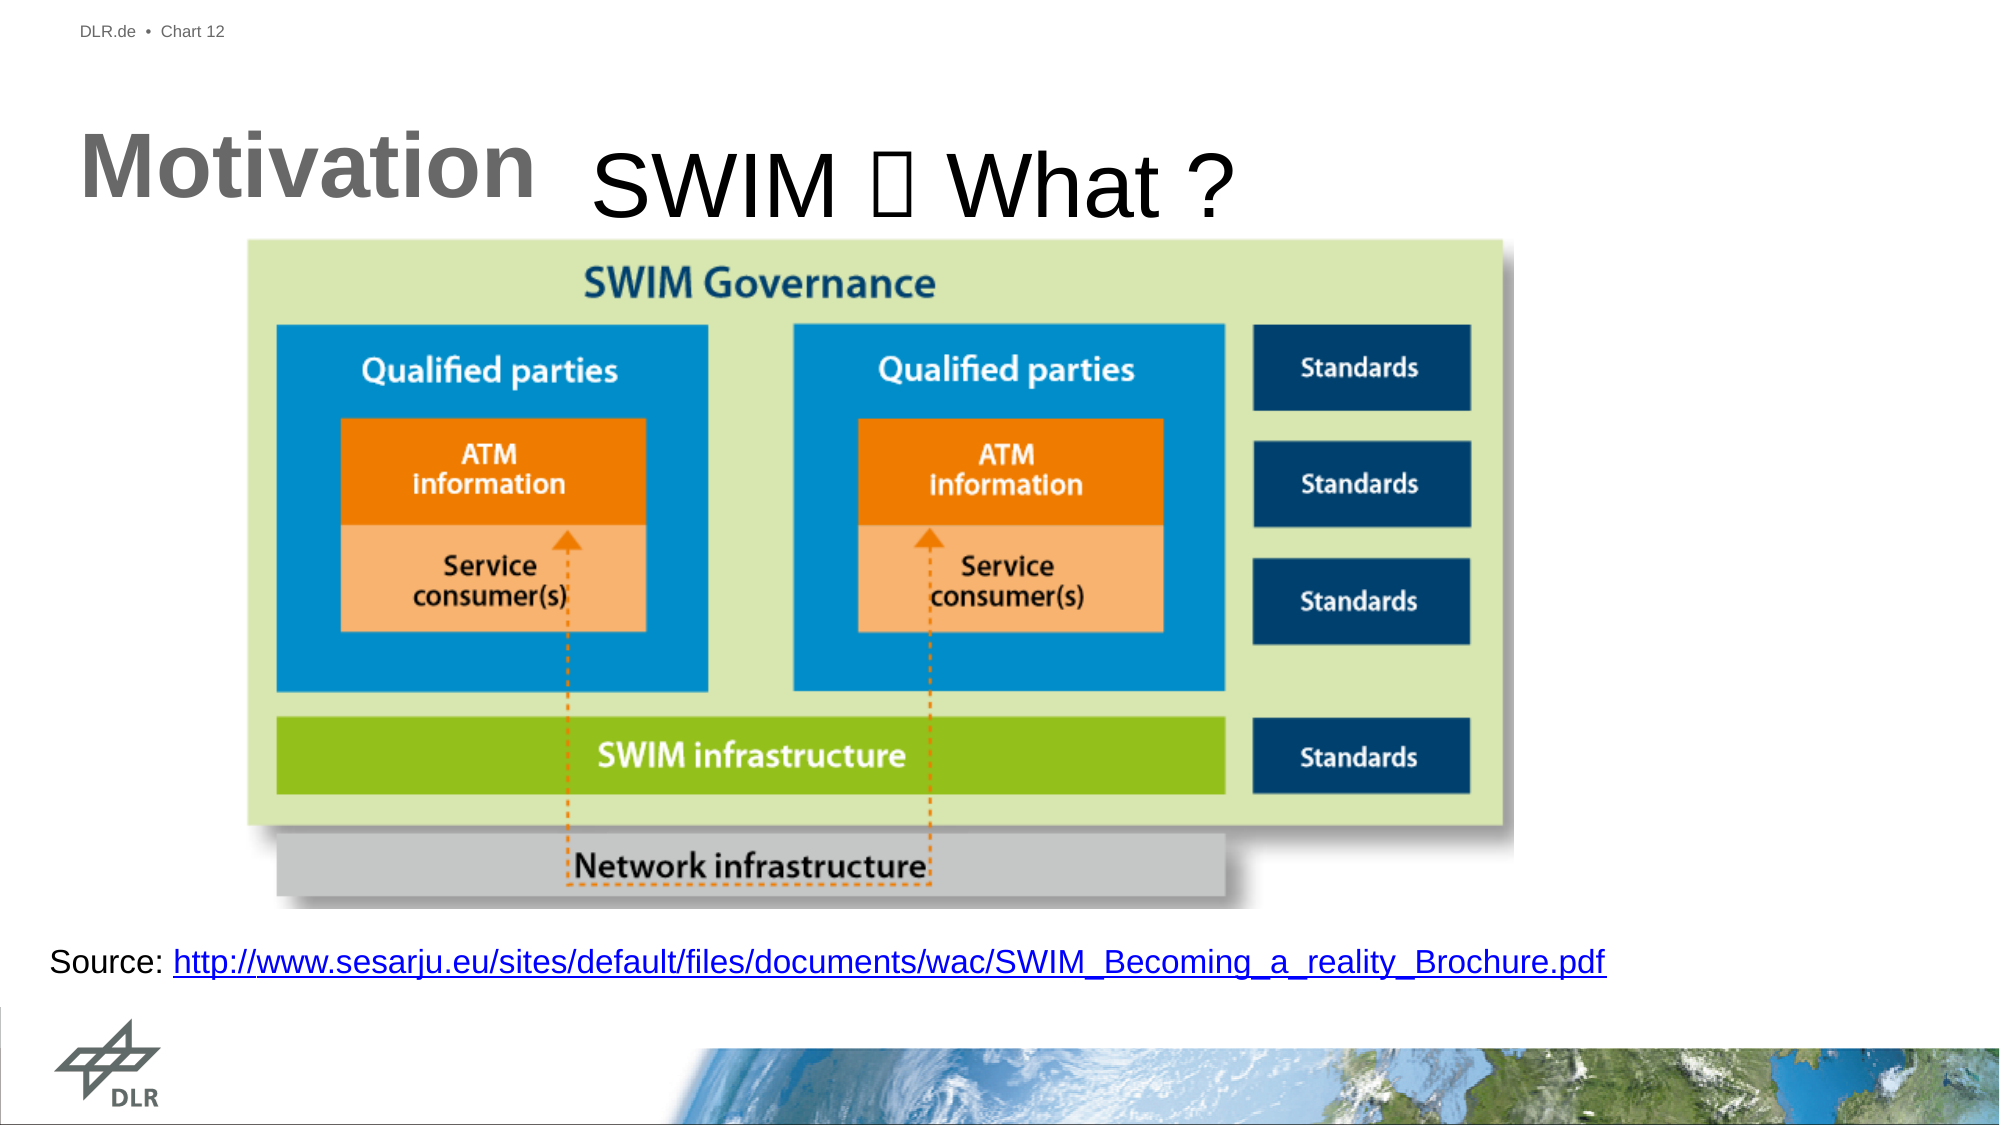

DLR.de • Chart
# Motivation
SWIM  What ?
Source: http://www.sesarju.eu/sites/default/files/documents/wac/SWIM_Becoming_a_reality_Brochure.pdf